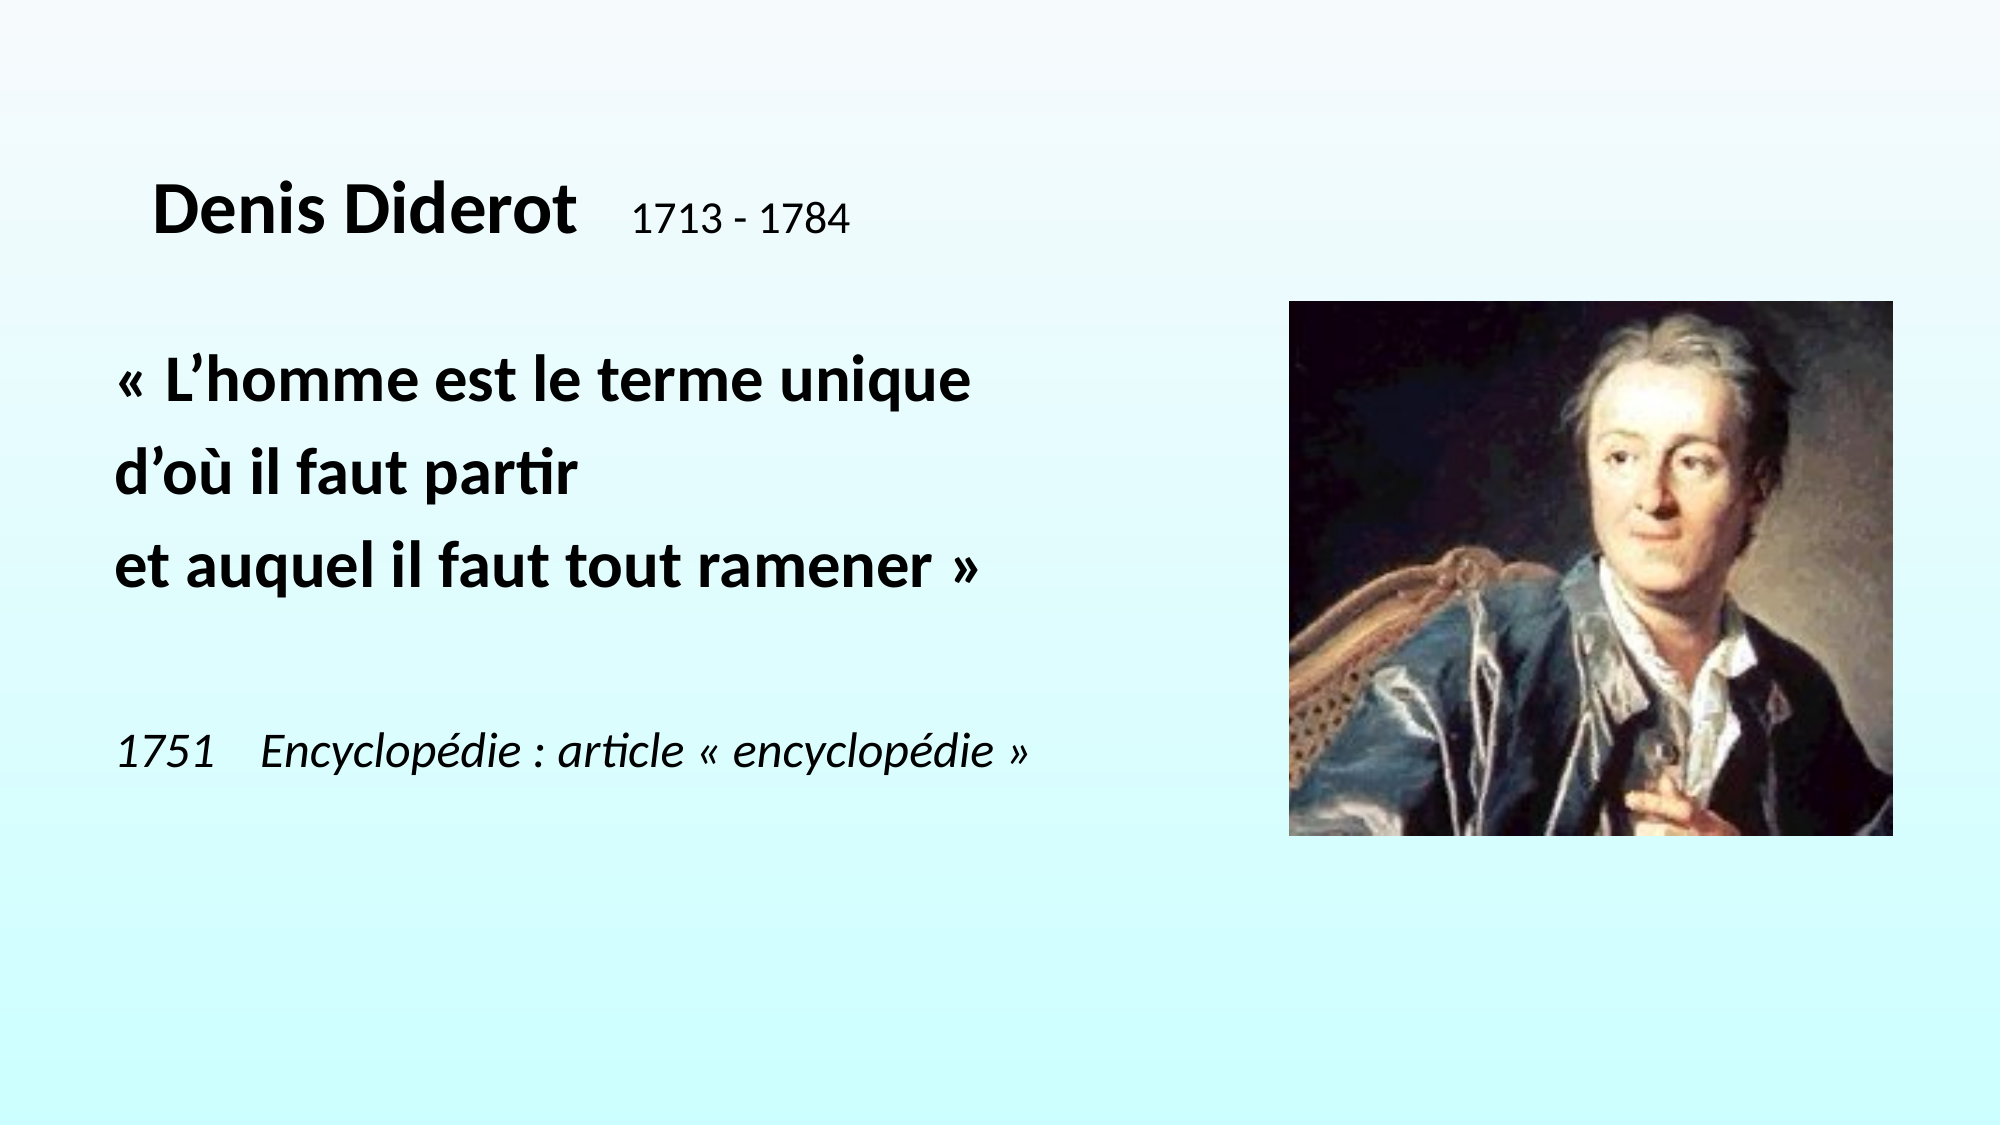

# Denis Diderot 1713 - 1784
« L’homme est le terme unique
d’où il faut partir
et auquel il faut tout ramener »
1751 Encyclopédie : article « encyclopédie »